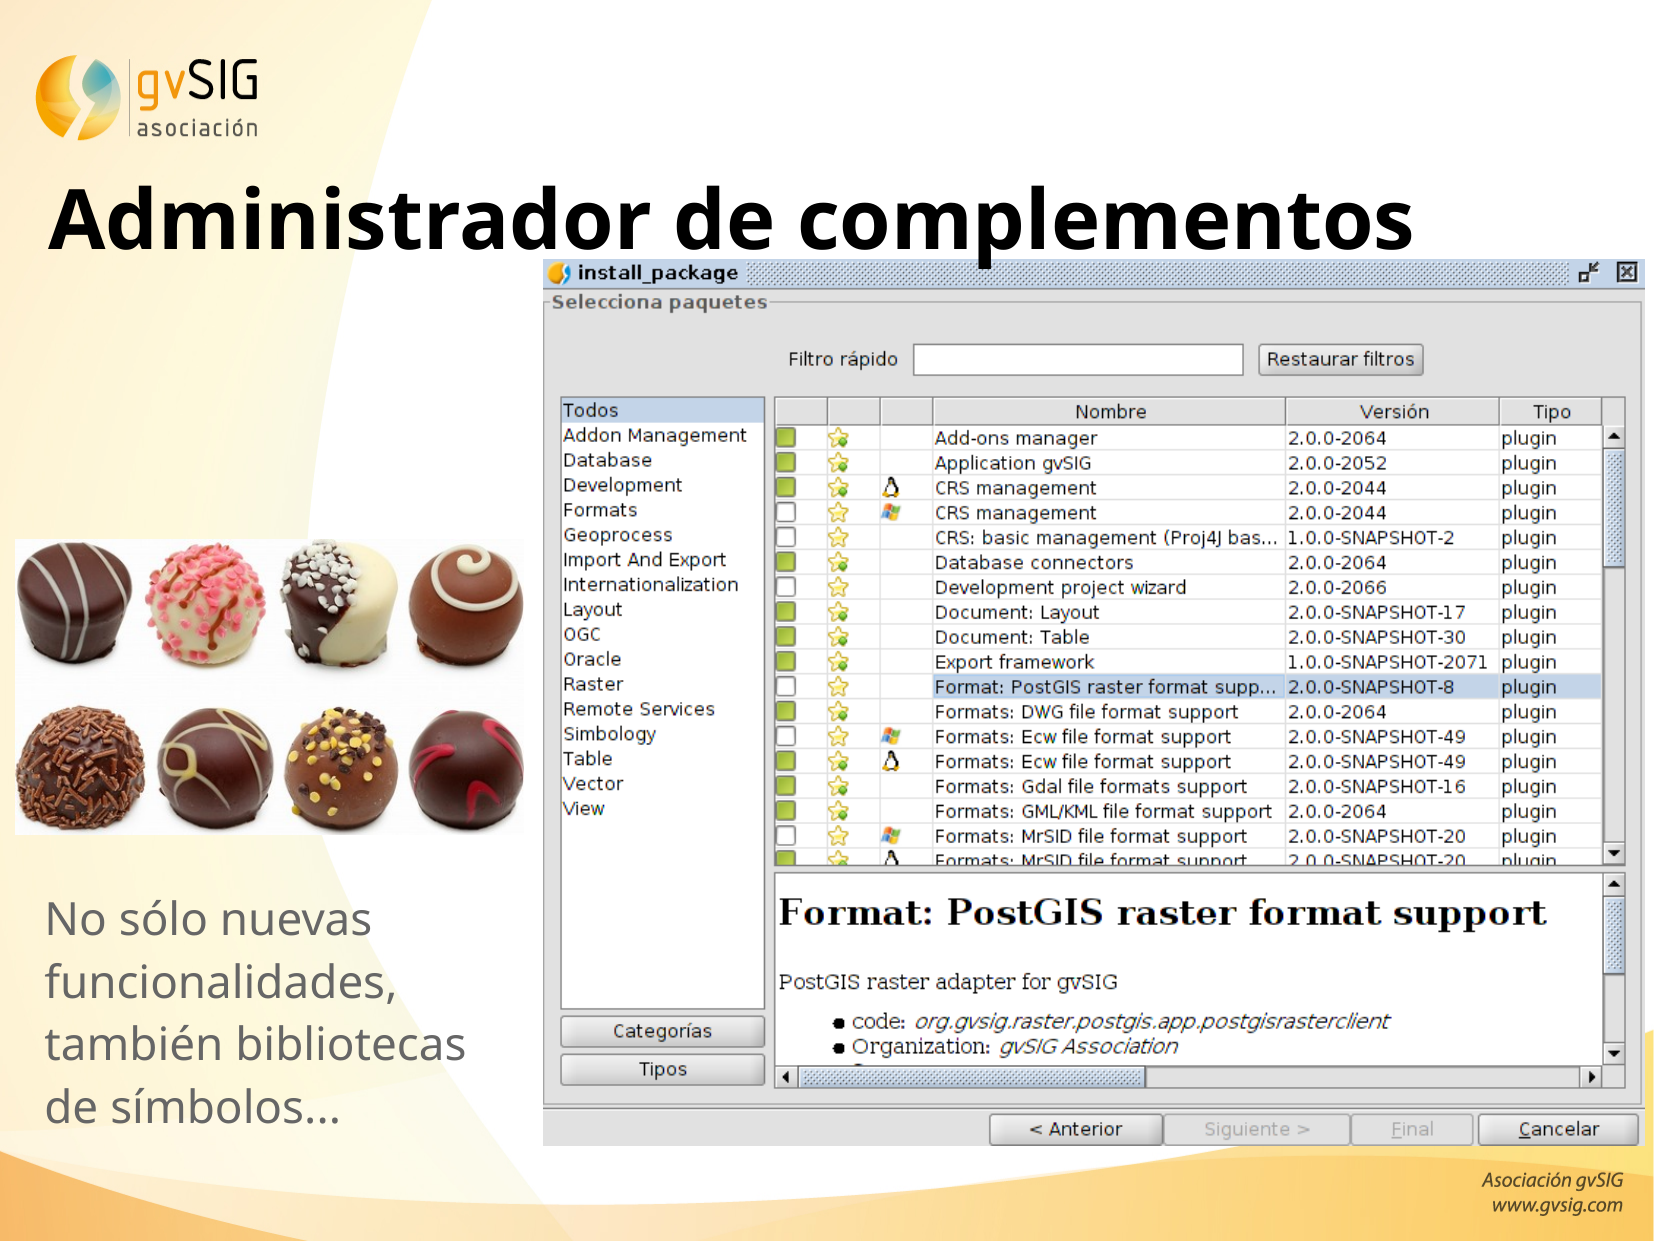

# Administrador de complementos
No sólo nuevas funcionalidades, también bibliotecas de símbolos...